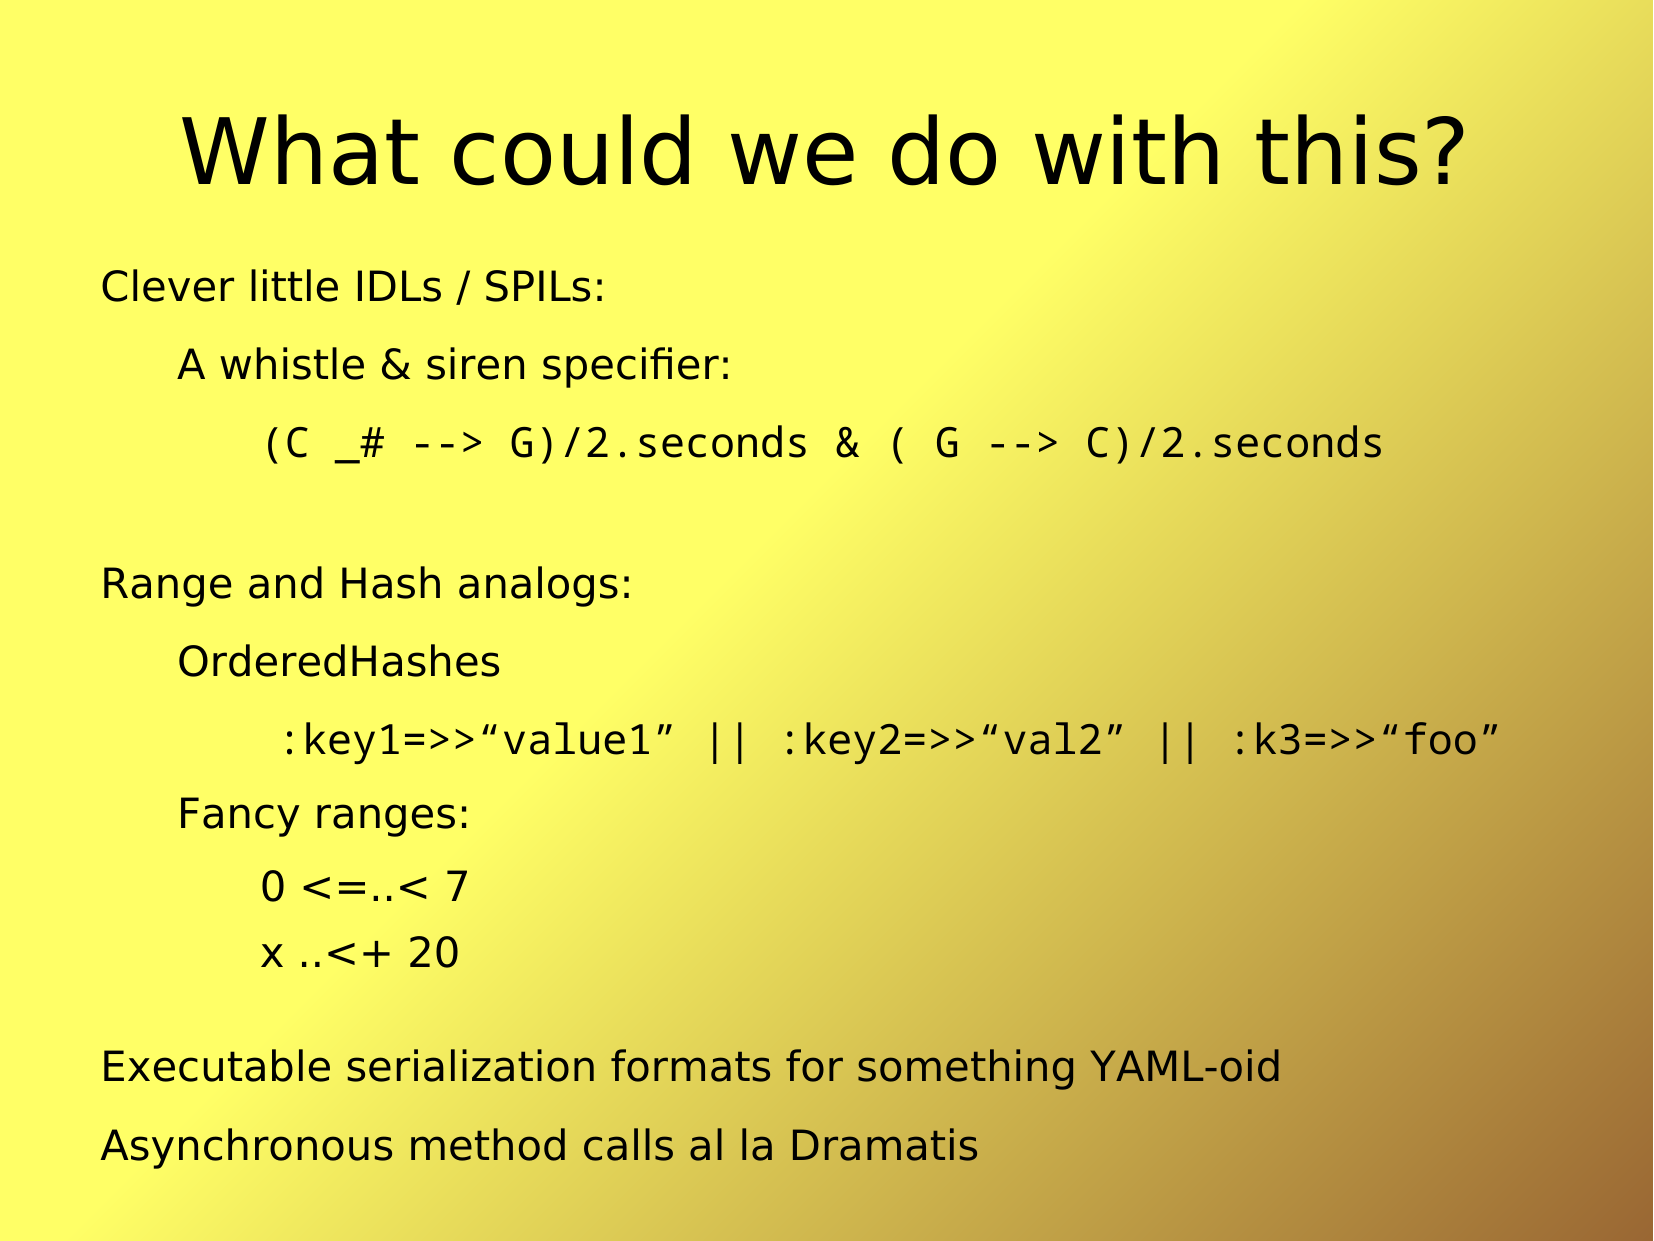

# What could we do with this?
Clever little IDLs / SPILs:
A whistle & siren specifier:
(C _# --> G)/2.seconds & ( G --> C)/2.seconds
Range and Hash analogs:
OrderedHashes
 :key1=>>“value1” || :key2=>>“val2” || :k3=>>“foo”
Fancy ranges:
0 <=..< 7
x ..<+ 20
Executable serialization formats for something YAML-oid
Asynchronous method calls al la Dramatis